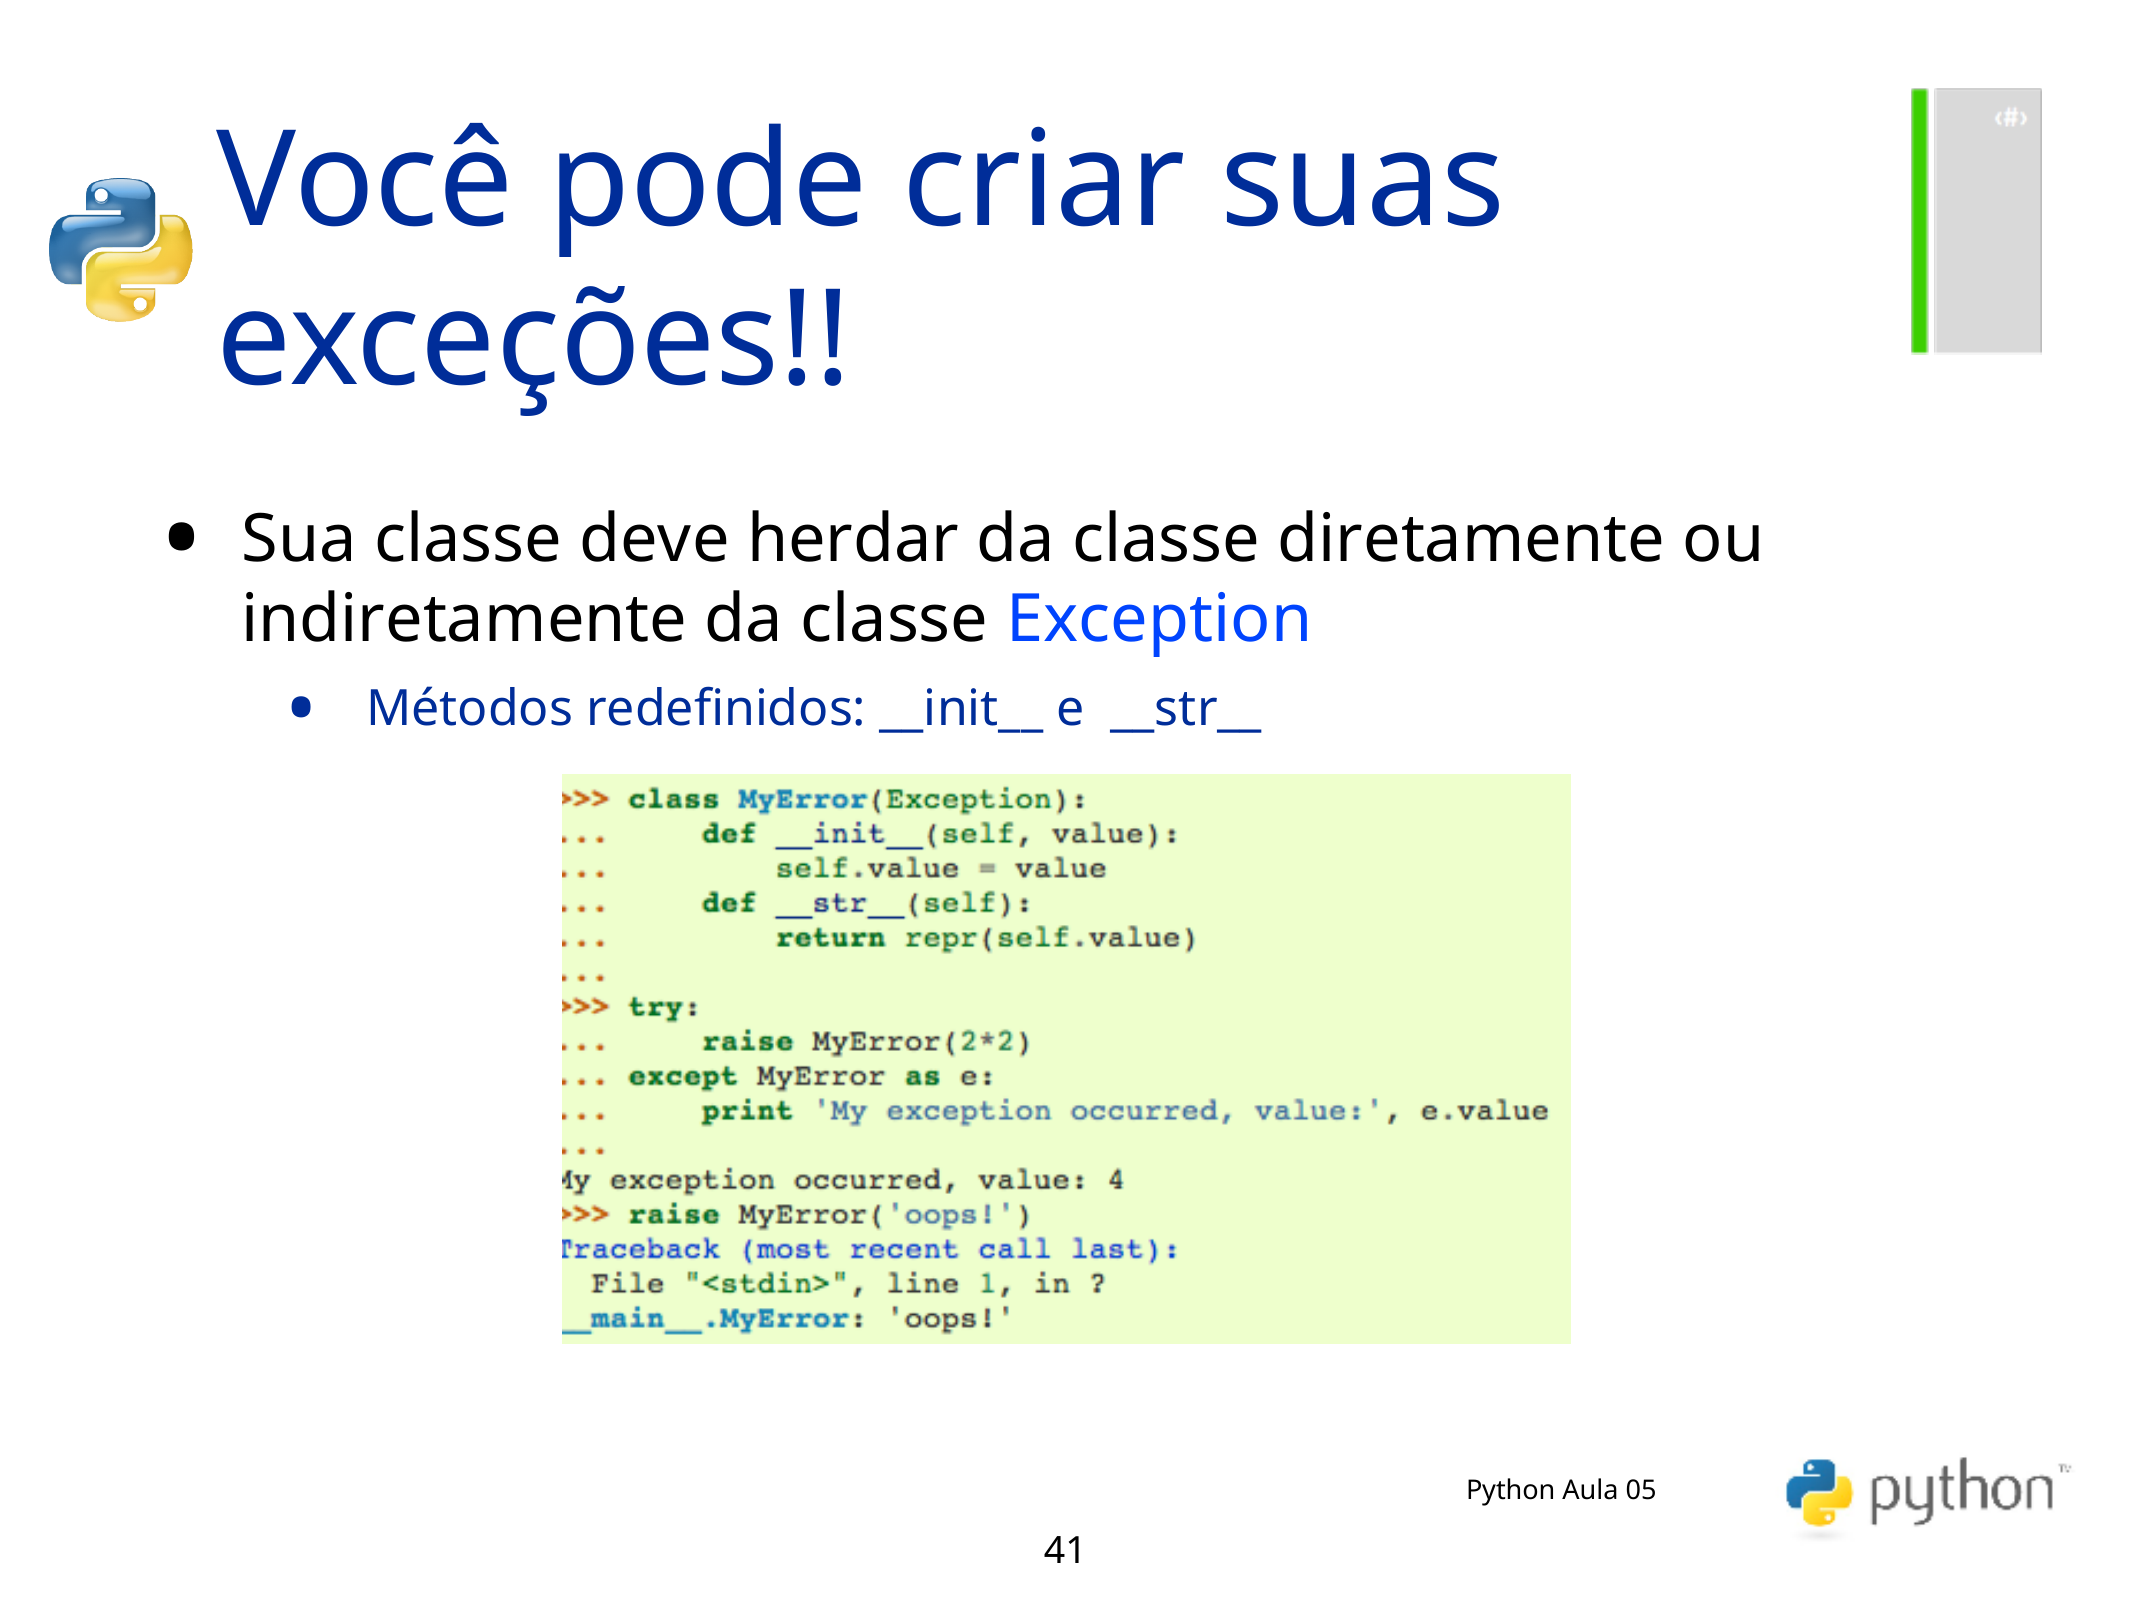

# Você pode criar suas exceções!!
Sua classe deve herdar da classe diretamente ou indiretamente da classe Exception
Métodos redefinidos: __init__ e __str__
Python Aula 05